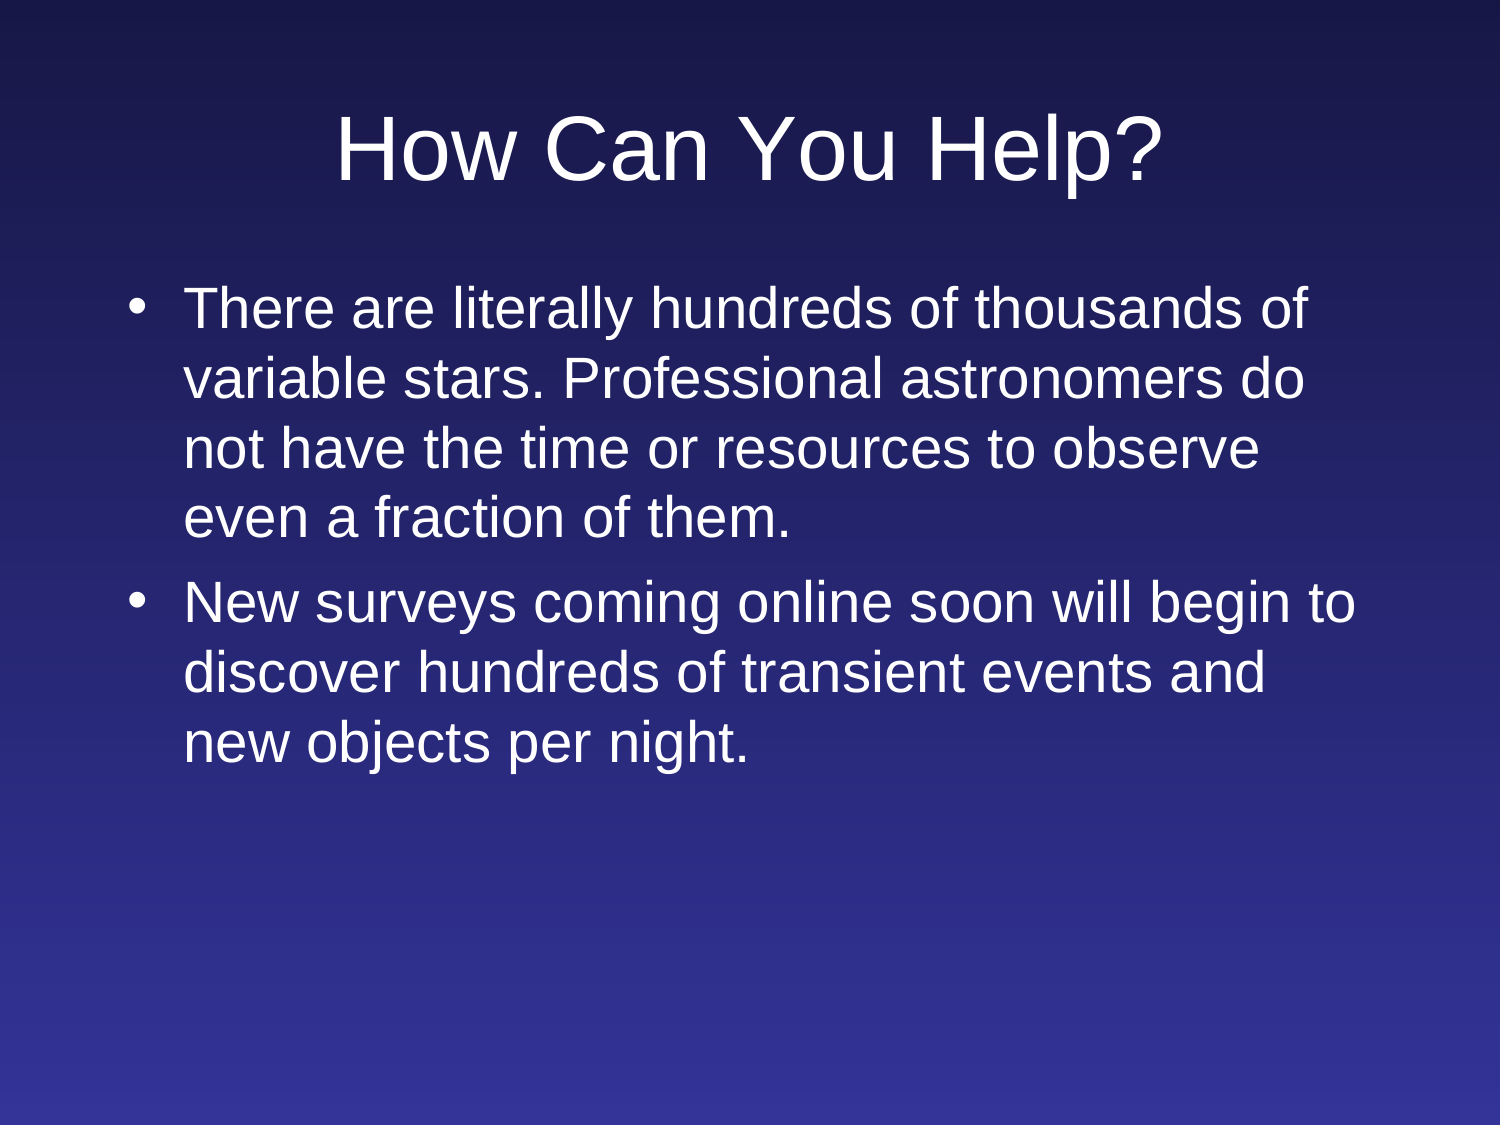

# How Can You Help?
There are literally hundreds of thousands of variable stars. Professional astronomers do not have the time or resources to observe even a fraction of them.
New surveys coming online soon will begin to discover hundreds of transient events and new objects per night.